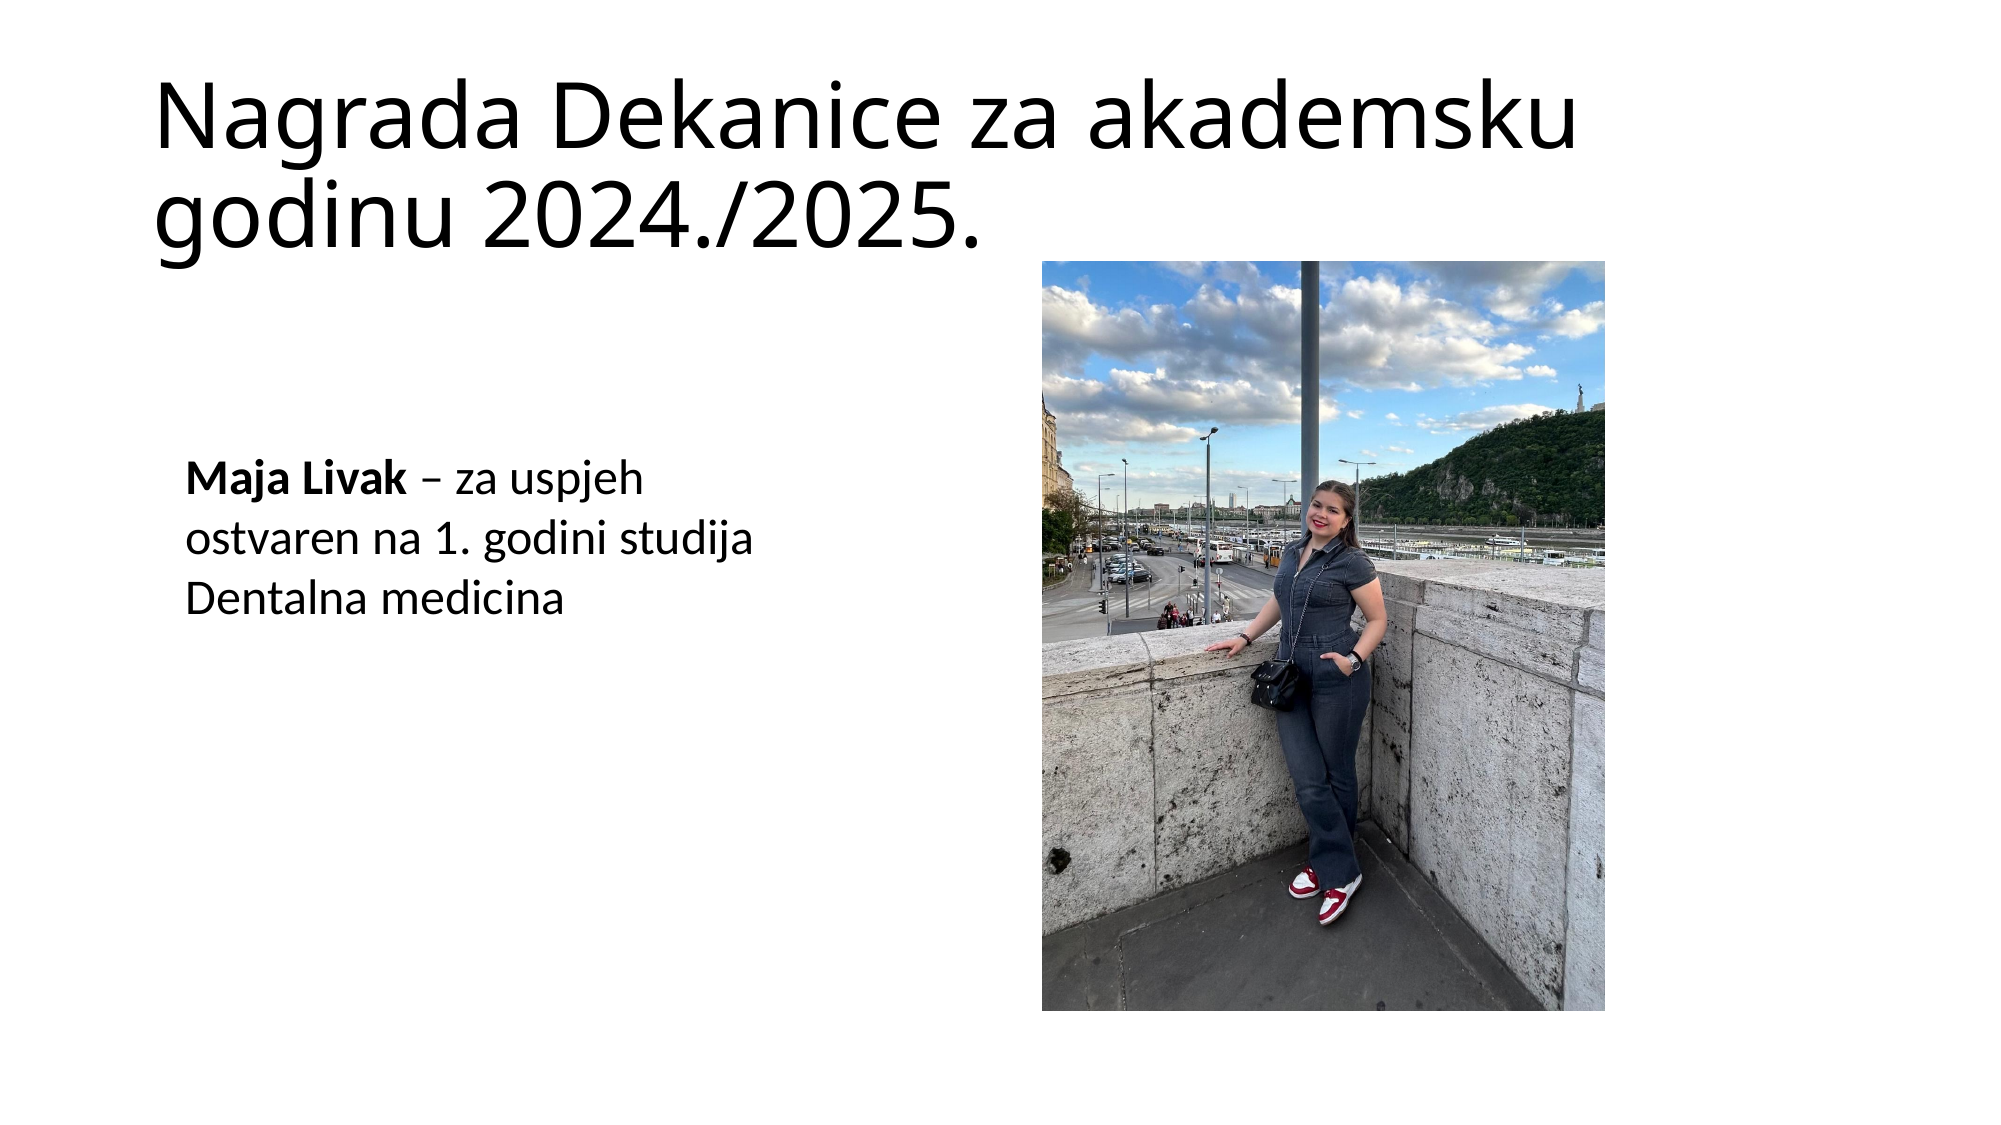

# Nagrada Dekanice za akademsku godinu 2024./2025.
Maja Livak – za uspjeh ostvaren na 1. godini studija Dentalna medicina